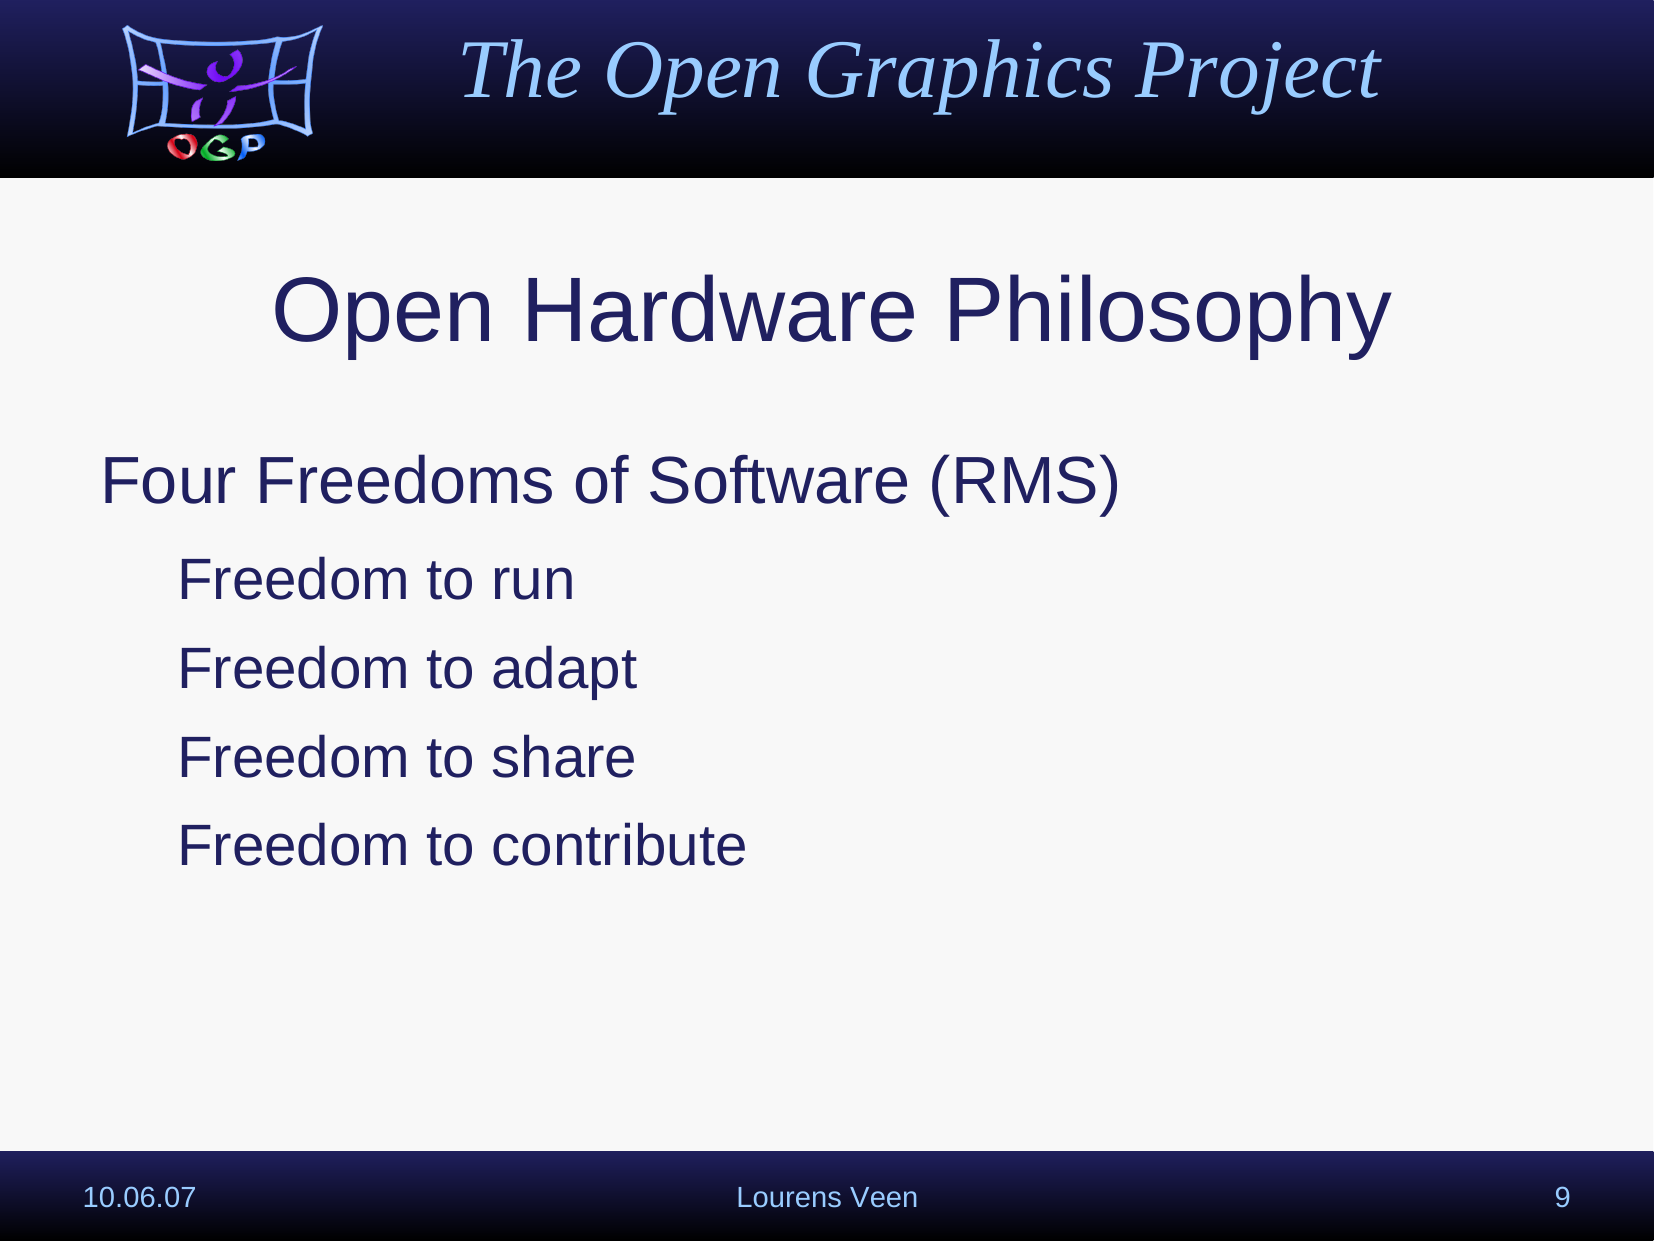

# Open Hardware Philosophy
Four Freedoms of Software (RMS)
Freedom to run
Freedom to adapt
Freedom to share
Freedom to contribute
10.06.07
Lourens Veen
9